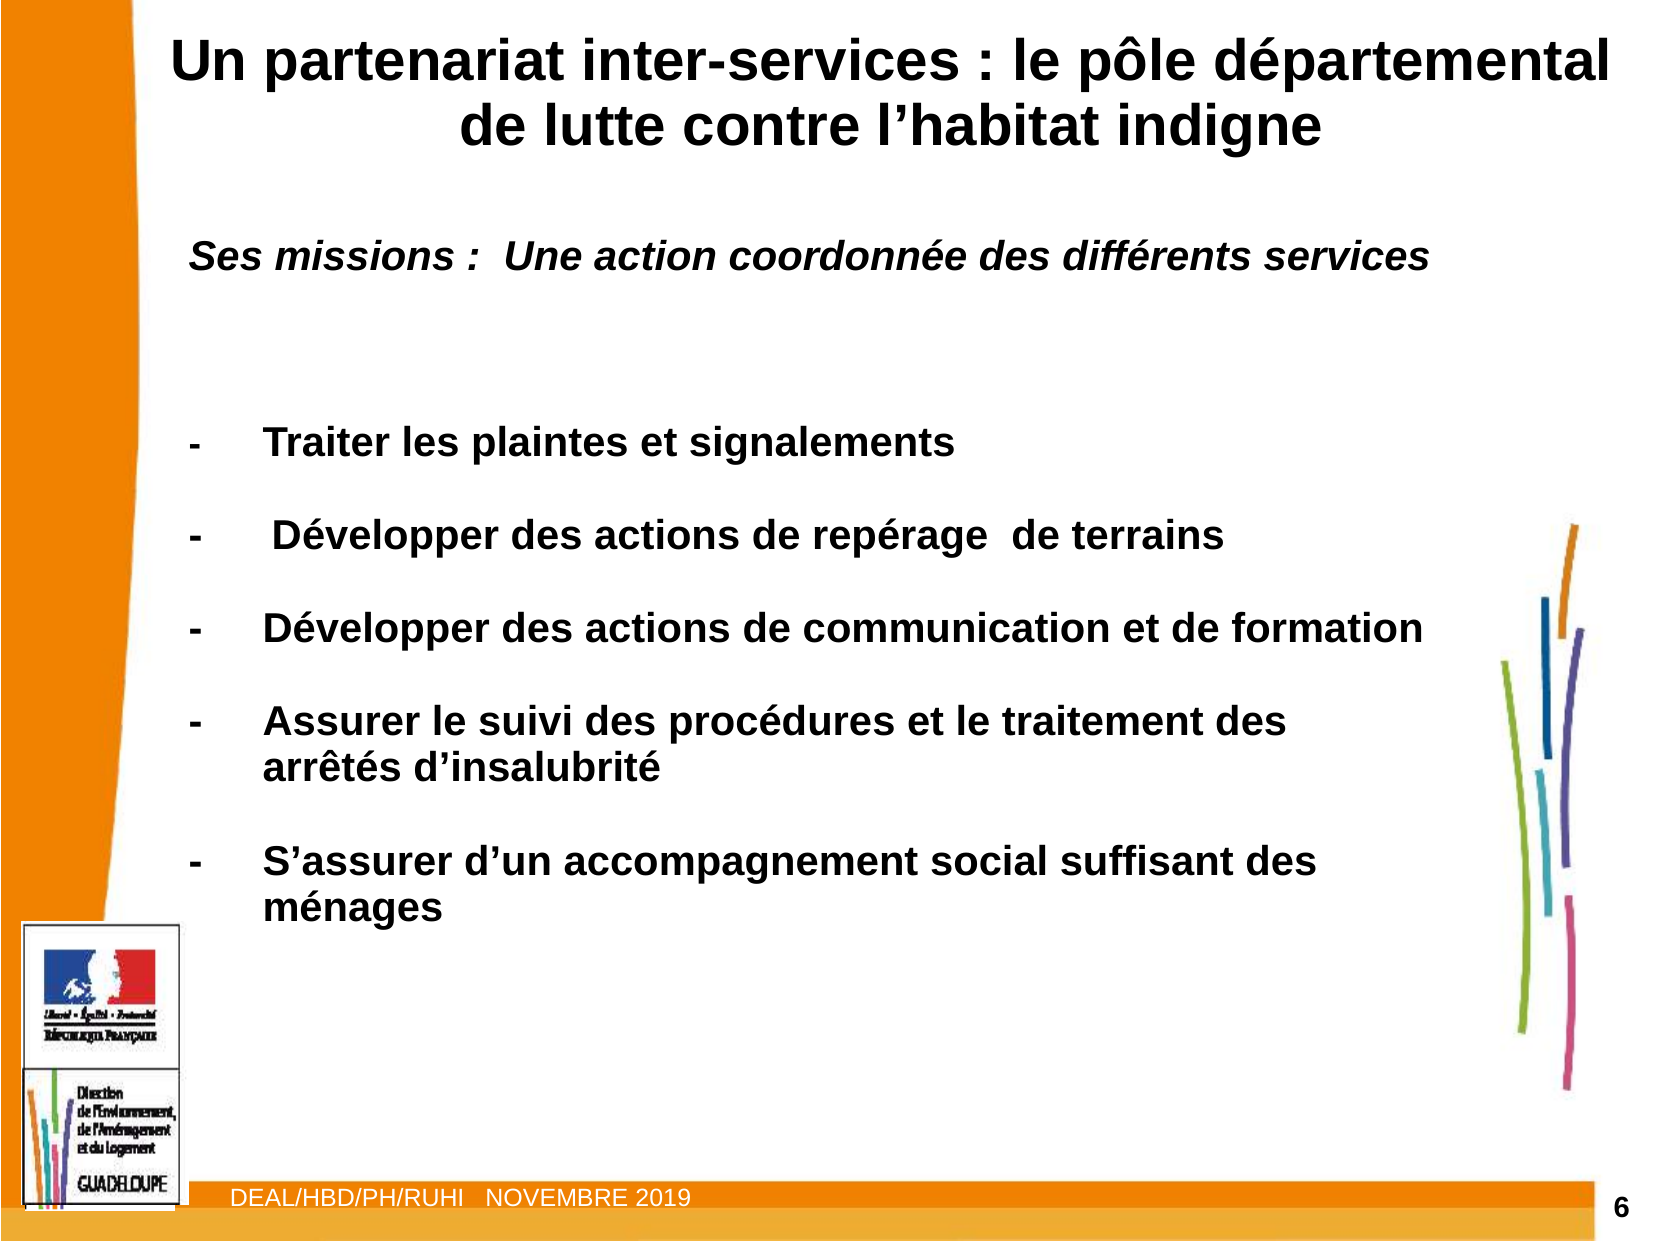

# Un partenariat inter-services : le pôle départemental de lutte contre l’habitat indigne
Ses missions : Une action coordonnée des différents services
- 	Traiter les plaintes et signalements
- Développer des actions de repérage de terrains
-	Développer des actions de communication et de formation
- 	Assurer le suivi des procédures et le traitement des 				arrêtés d’insalubrité
-	S’assurer d’un accompagnement social suffisant des 	 			ménages
 DEAL/HBD/PH/RUHI NOVEMBRE 2019
6